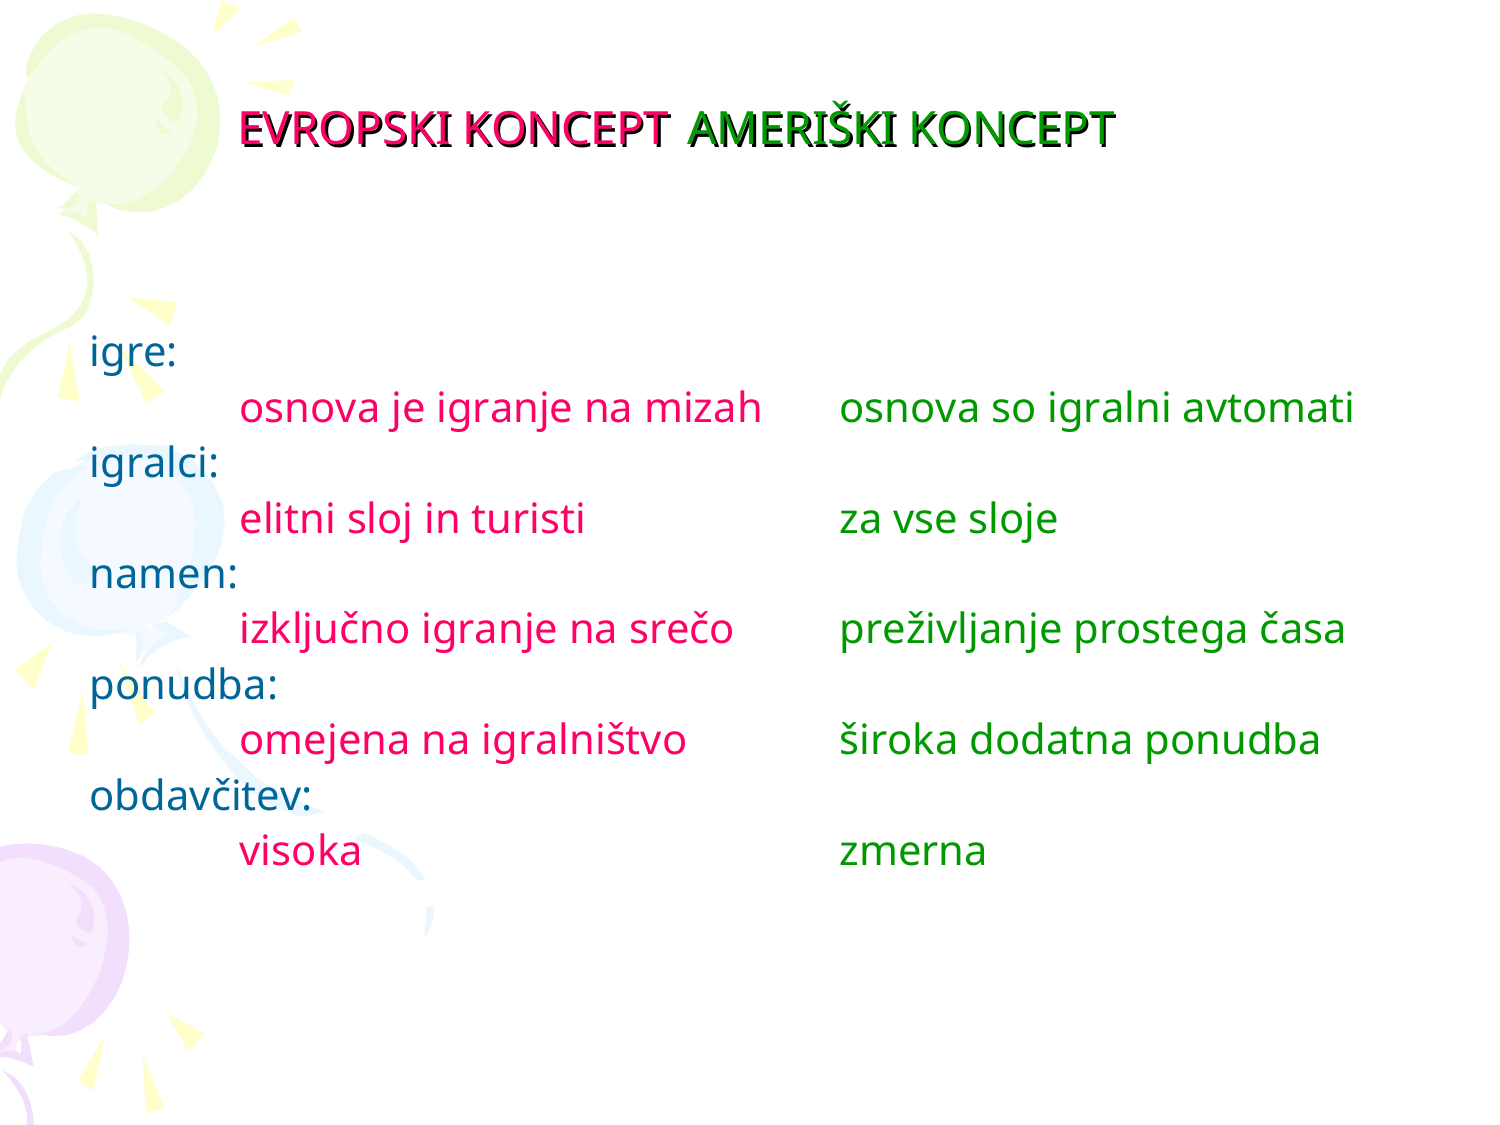

# EVROPSKI KONCEPT 	AMERIŠKI KONCEPT
igre:
		osnova je igranje na mizah 	osnova so igralni avtomati
igralci:
		elitni sloj in turisti 		za vse sloje
namen:
		izključno igranje na srečo 	preživljanje prostega časa
ponudba:
		omejena na igralništvo 	široka dodatna ponudba
obdavčitev:
		visoka 				zmerna